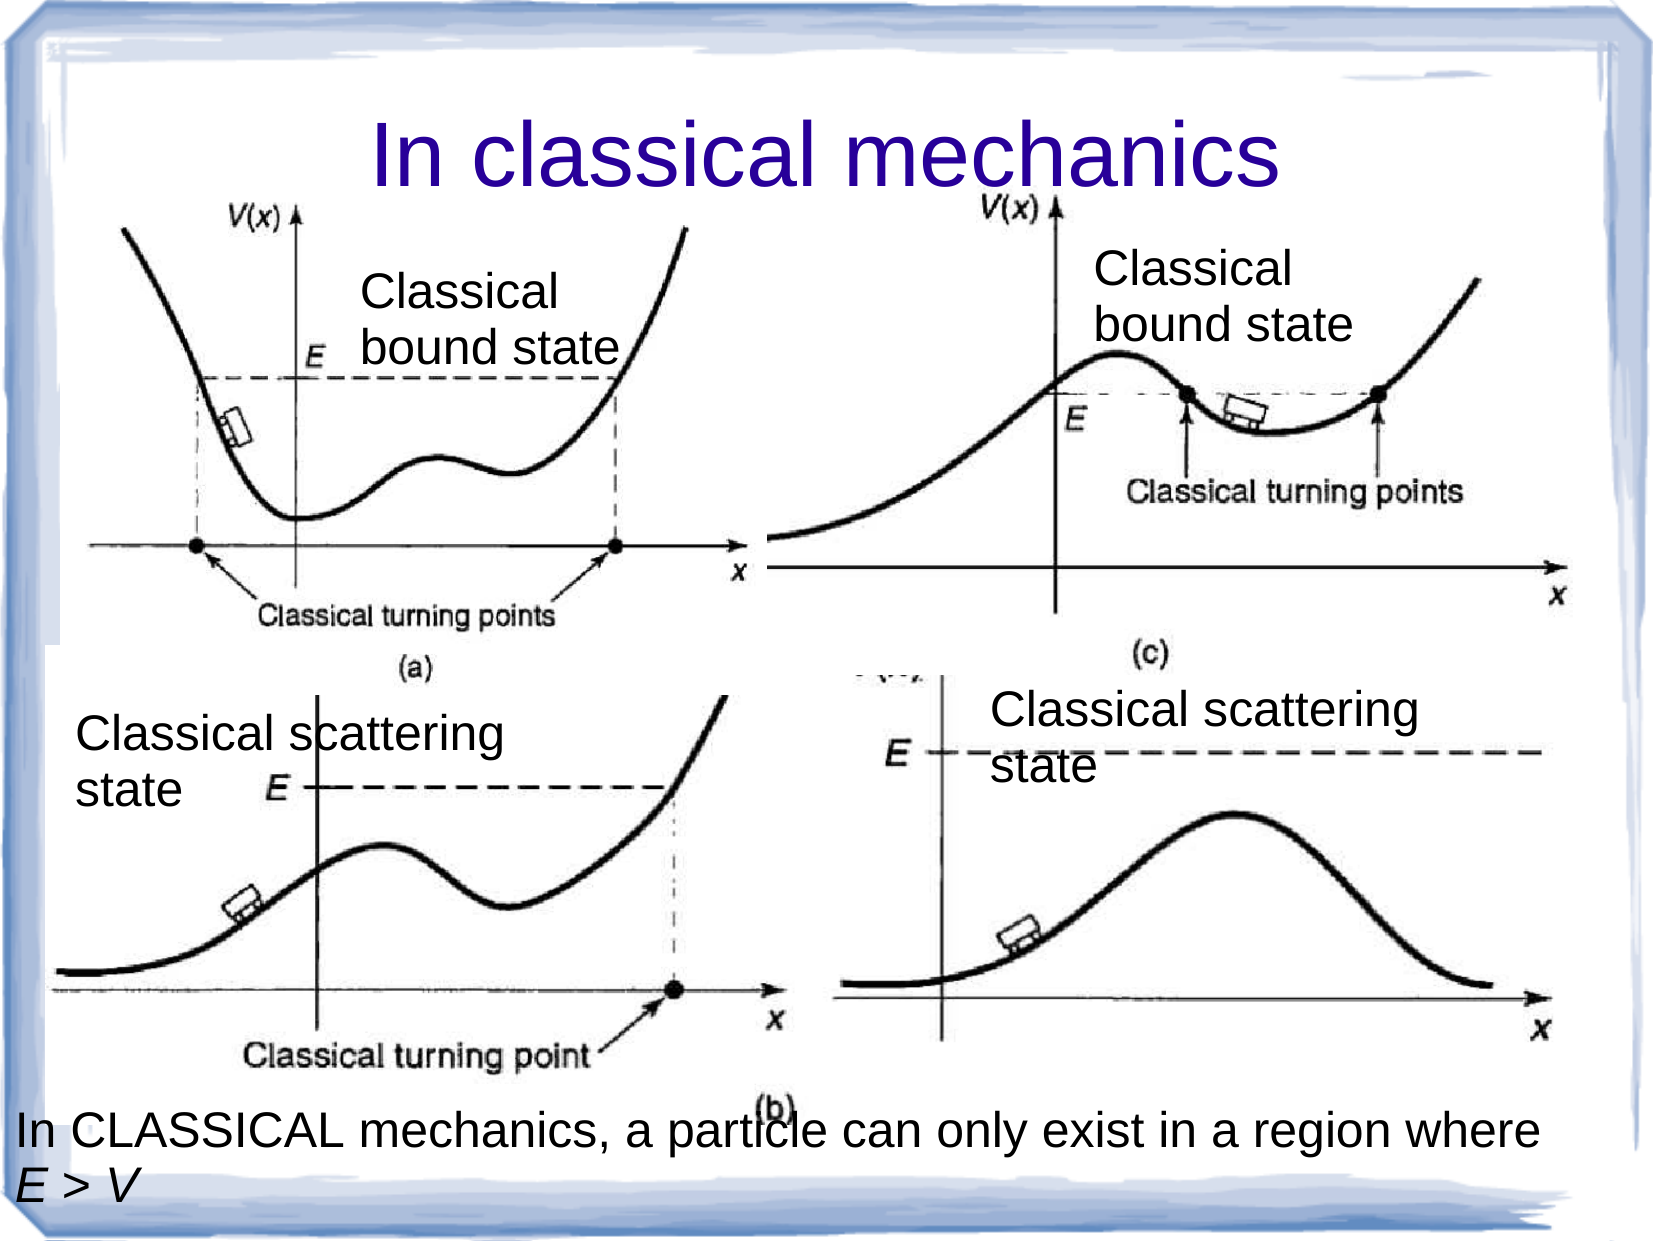

# In classical mechanics
Classical bound state
Classical bound state
Classical scattering state
Classical scattering state
In CLASSICAL mechanics, a particle can only exist in a region where E > V